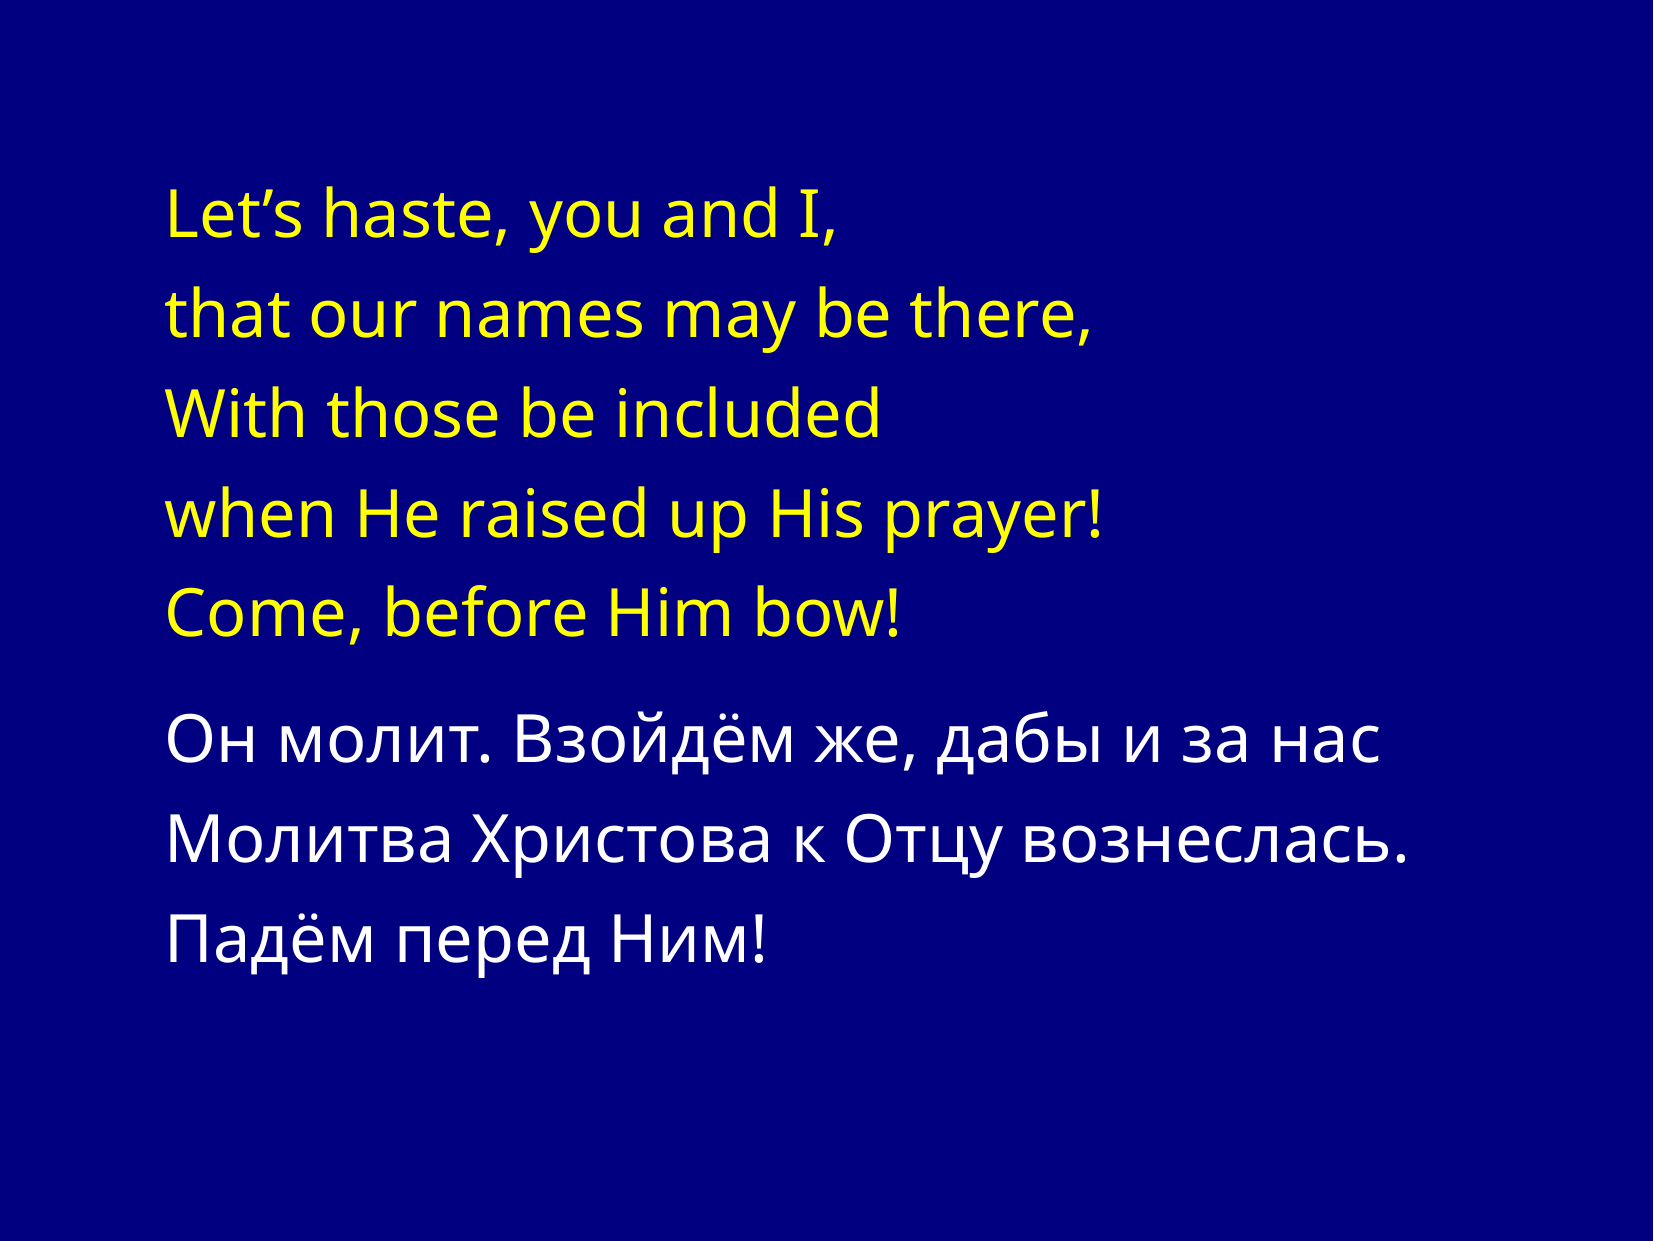

Let’s haste, you and I,
	that our names may be there,
	With those be included
	when He raised up His prayer!
	Come, before Him bow!
	Он молит. Взойдём же, дабы и за нас
	Молитва Христова к Отцу вознеслась.
	Падём перед Ним!